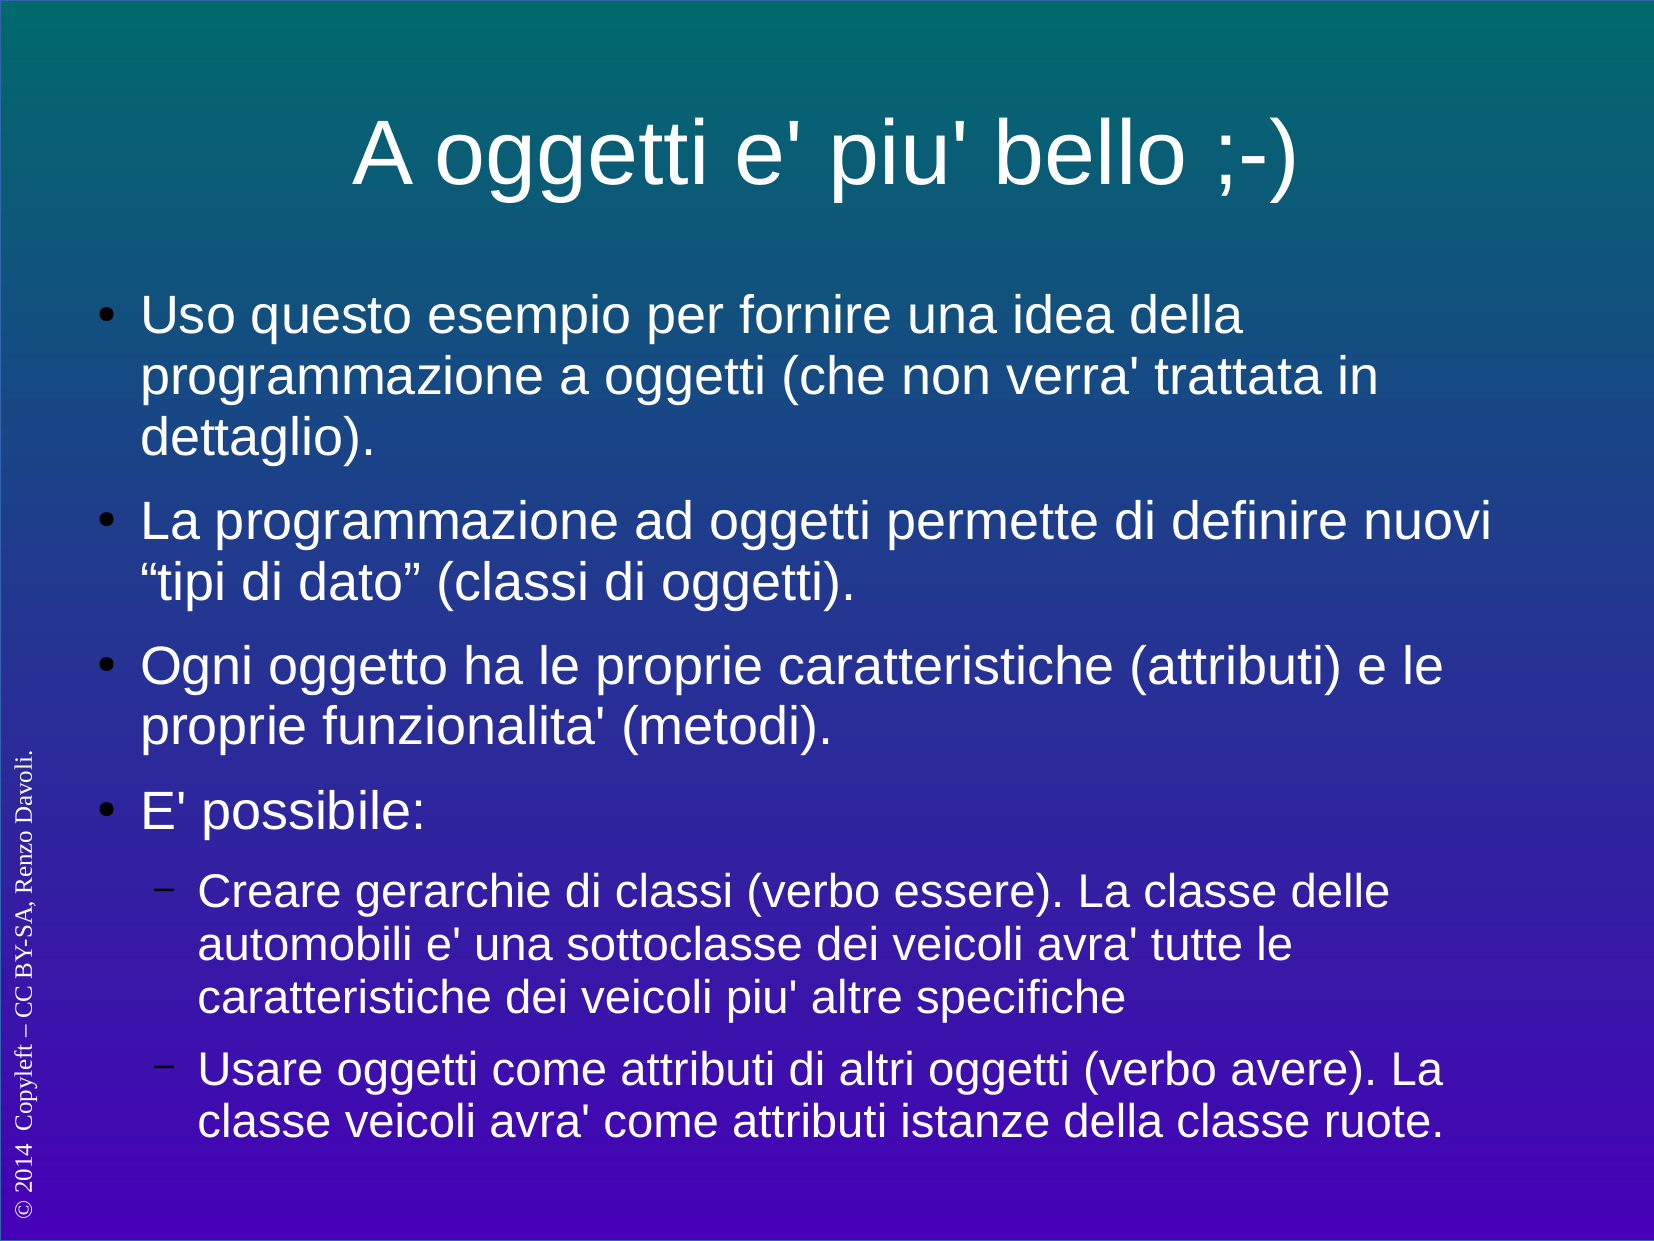

# A oggetti e' piu' bello ;-)
Uso questo esempio per fornire una idea della programmazione a oggetti (che non verra' trattata in dettaglio).
La programmazione ad oggetti permette di definire nuovi “tipi di dato” (classi di oggetti).
Ogni oggetto ha le proprie caratteristiche (attributi) e le proprie funzionalita' (metodi).
E' possibile:
Creare gerarchie di classi (verbo essere). La classe delle automobili e' una sottoclasse dei veicoli avra' tutte le caratteristiche dei veicoli piu' altre specifiche
Usare oggetti come attributi di altri oggetti (verbo avere). La classe veicoli avra' come attributi istanze della classe ruote.